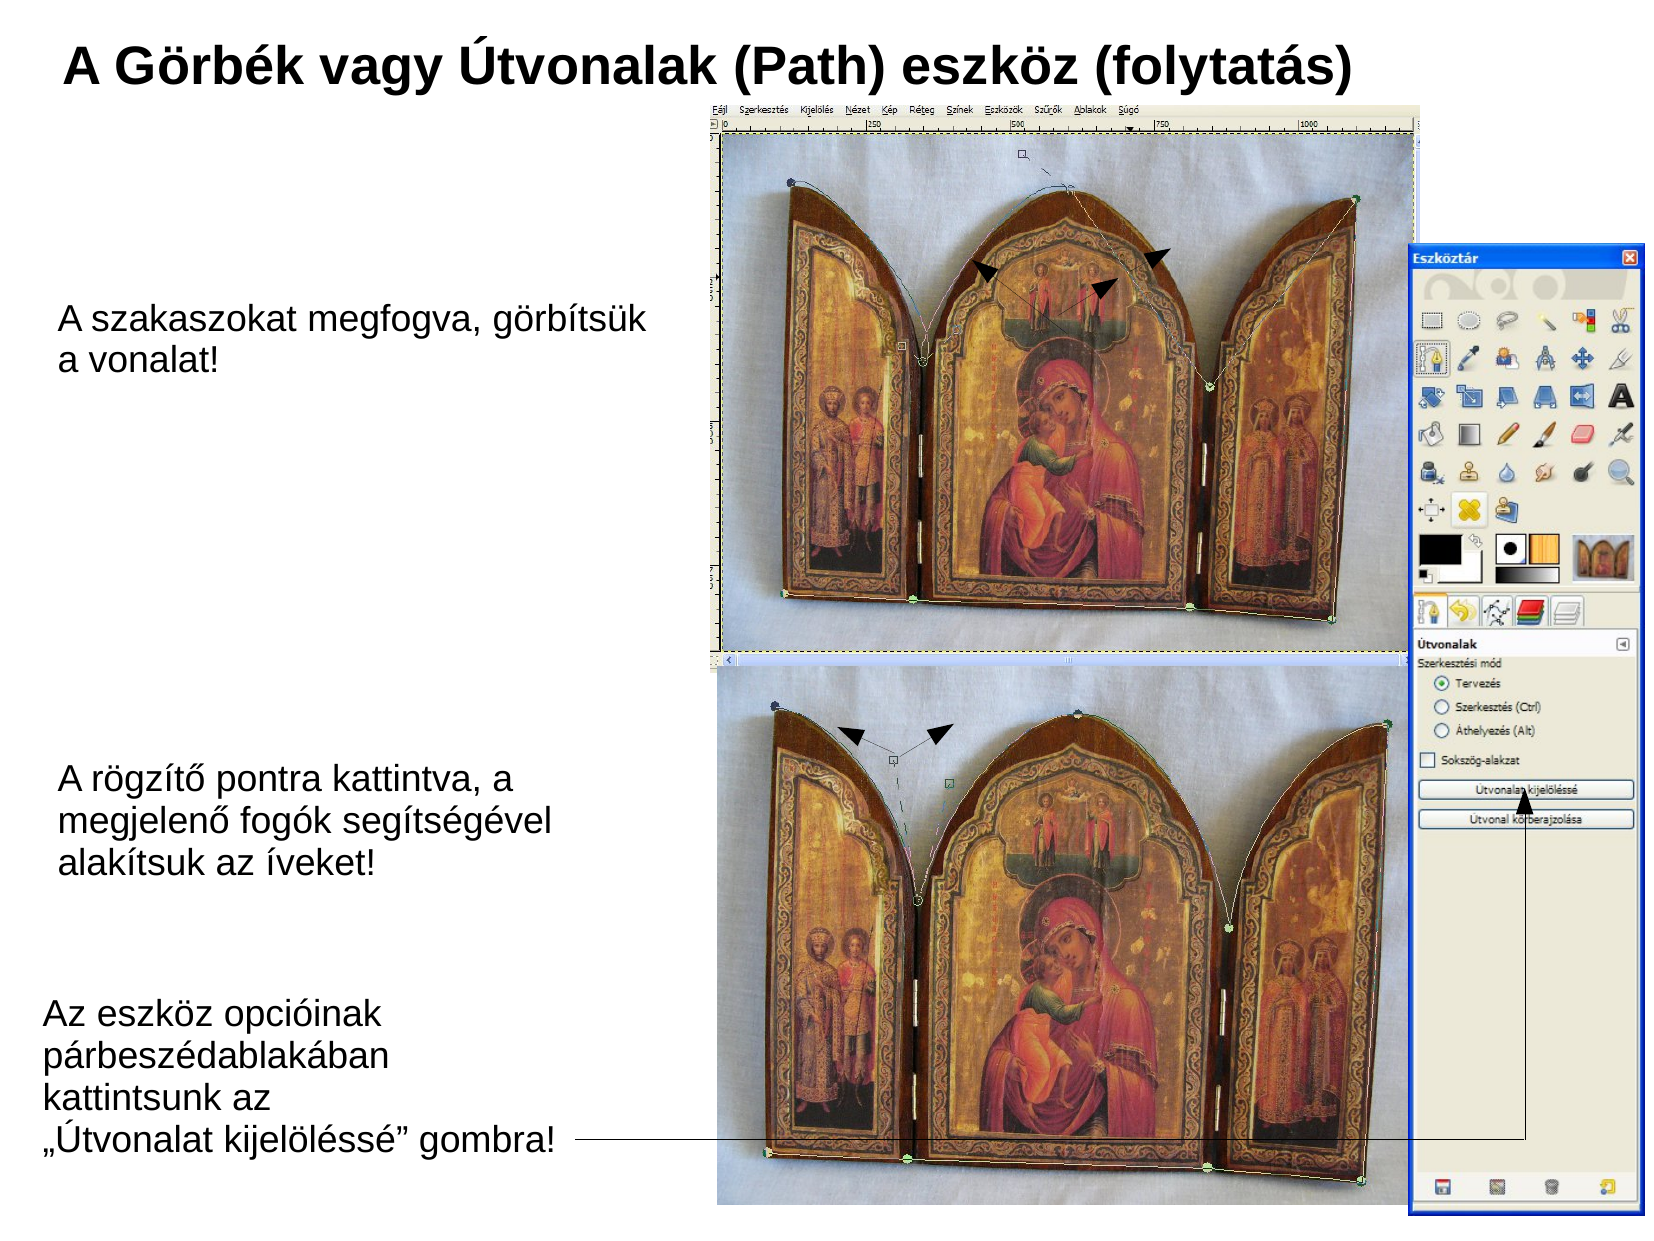

A Görbék vagy Útvonalak (Path) eszköz (folytatás)
A szakaszokat megfogva, görbítsük
a vonalat!
A rögzítő pontra kattintva, a
megjelenő fogók segítségével
alakítsuk az íveket!
Az eszköz opcióinak
párbeszédablakában
kattintsunk az
„Útvonalat kijelöléssé” gombra!